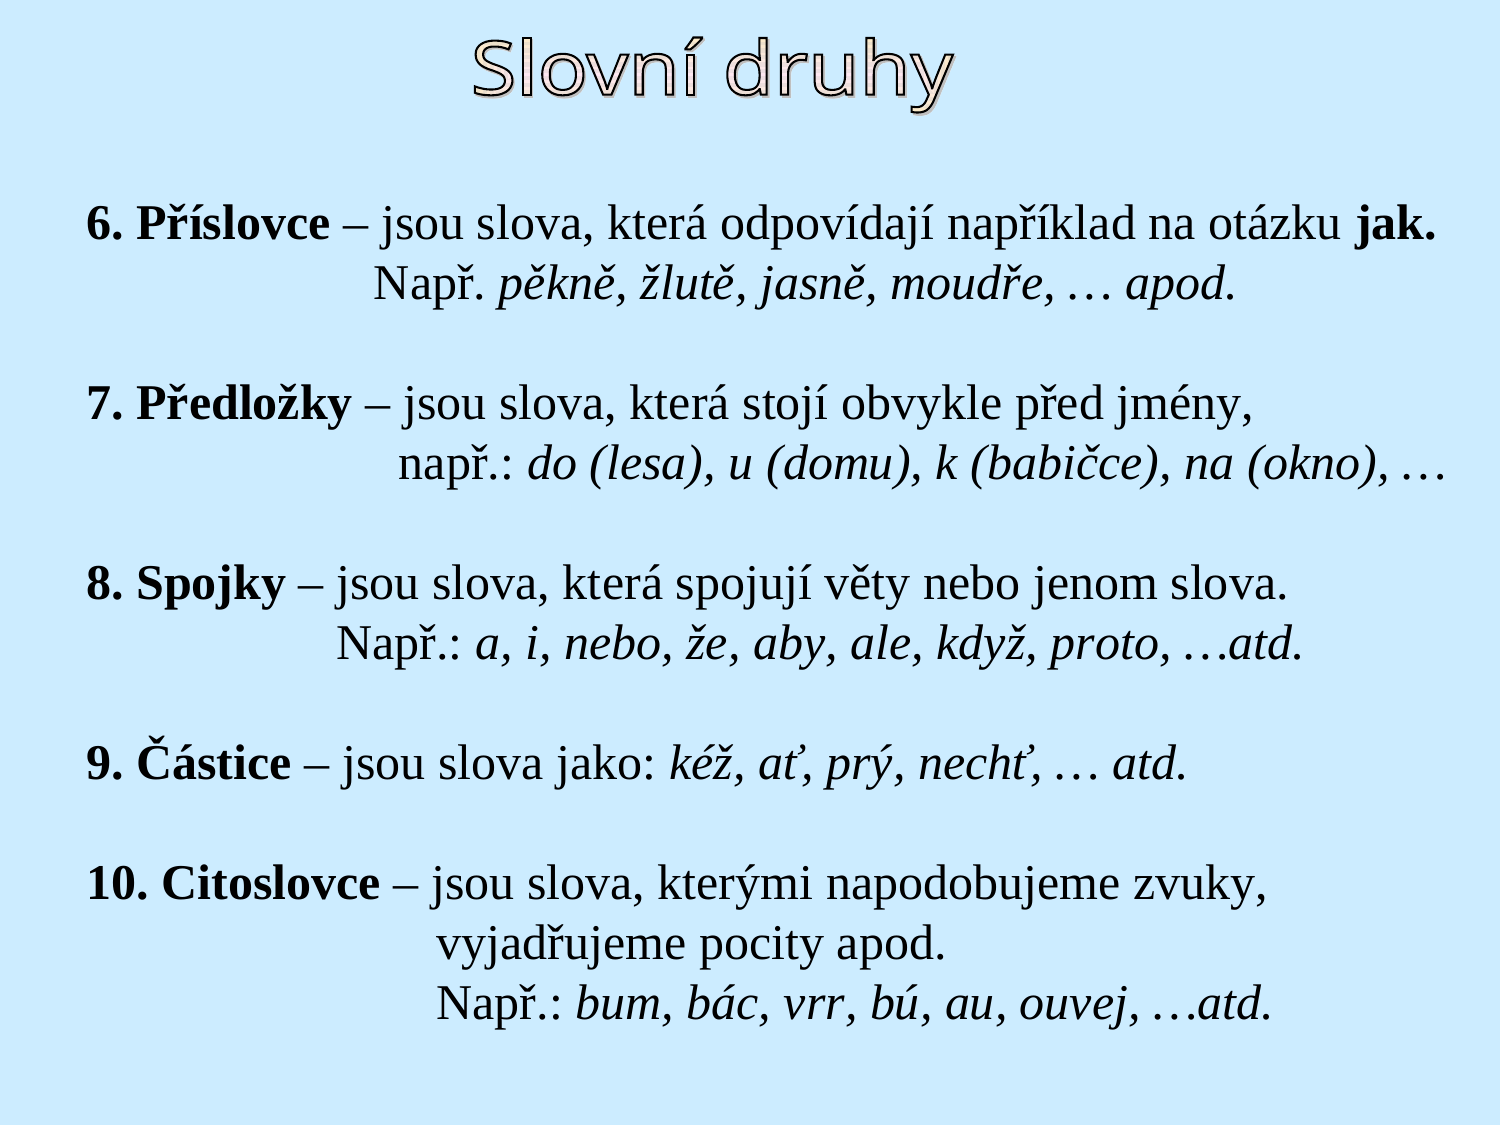

Slovní druhy
6. Příslovce – jsou slova, která odpovídají například na otázku jak.
 Např. pěkně, žlutě, jasně, moudře, … apod.
7. Předložky – jsou slova, která stojí obvykle před jmény,
 např.: do (lesa), u (domu), k (babičce), na (okno), …
8. Spojky – jsou slova, která spojují věty nebo jenom slova.
 Např.: a, i, nebo, že, aby, ale, když, proto, …atd.
9. Částice – jsou slova jako: kéž, ať, prý, nechť, … atd.
10. Citoslovce – jsou slova, kterými napodobujeme zvuky,
 vyjadřujeme pocity apod.
 Např.: bum, bác, vrr, bú, au, ouvej, …atd.